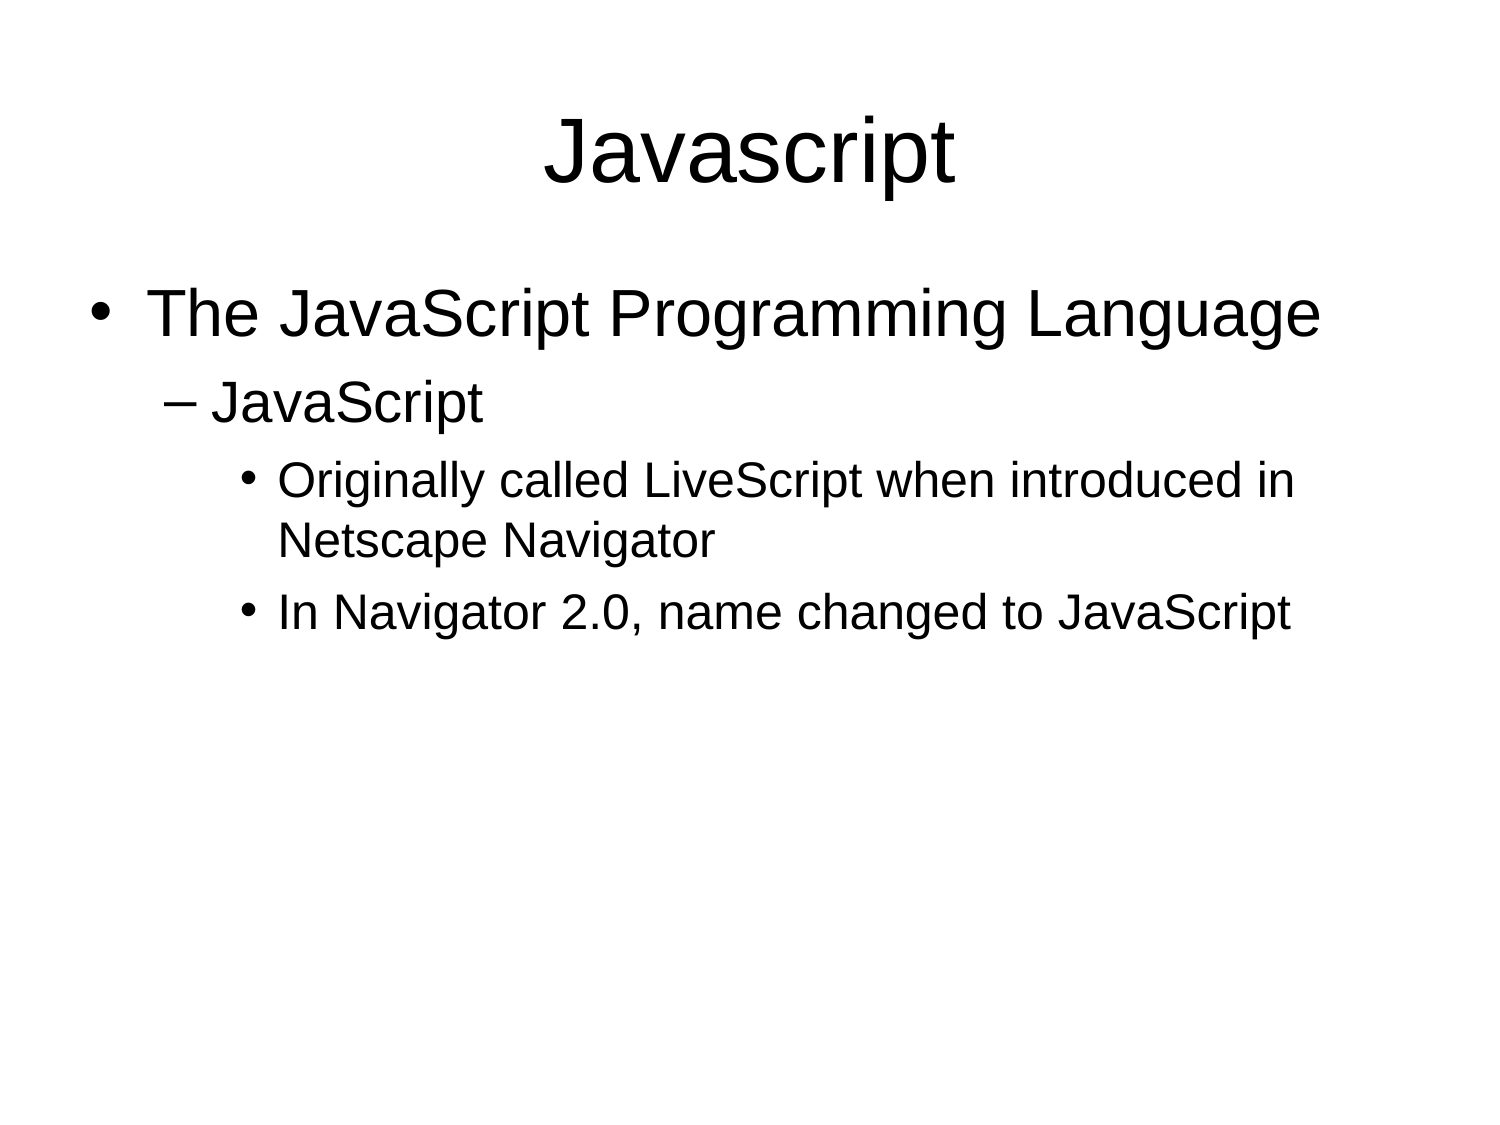

# Javascript
The JavaScript Programming Language
JavaScript
Originally called LiveScript when introduced in Netscape Navigator
In Navigator 2.0, name changed to JavaScript